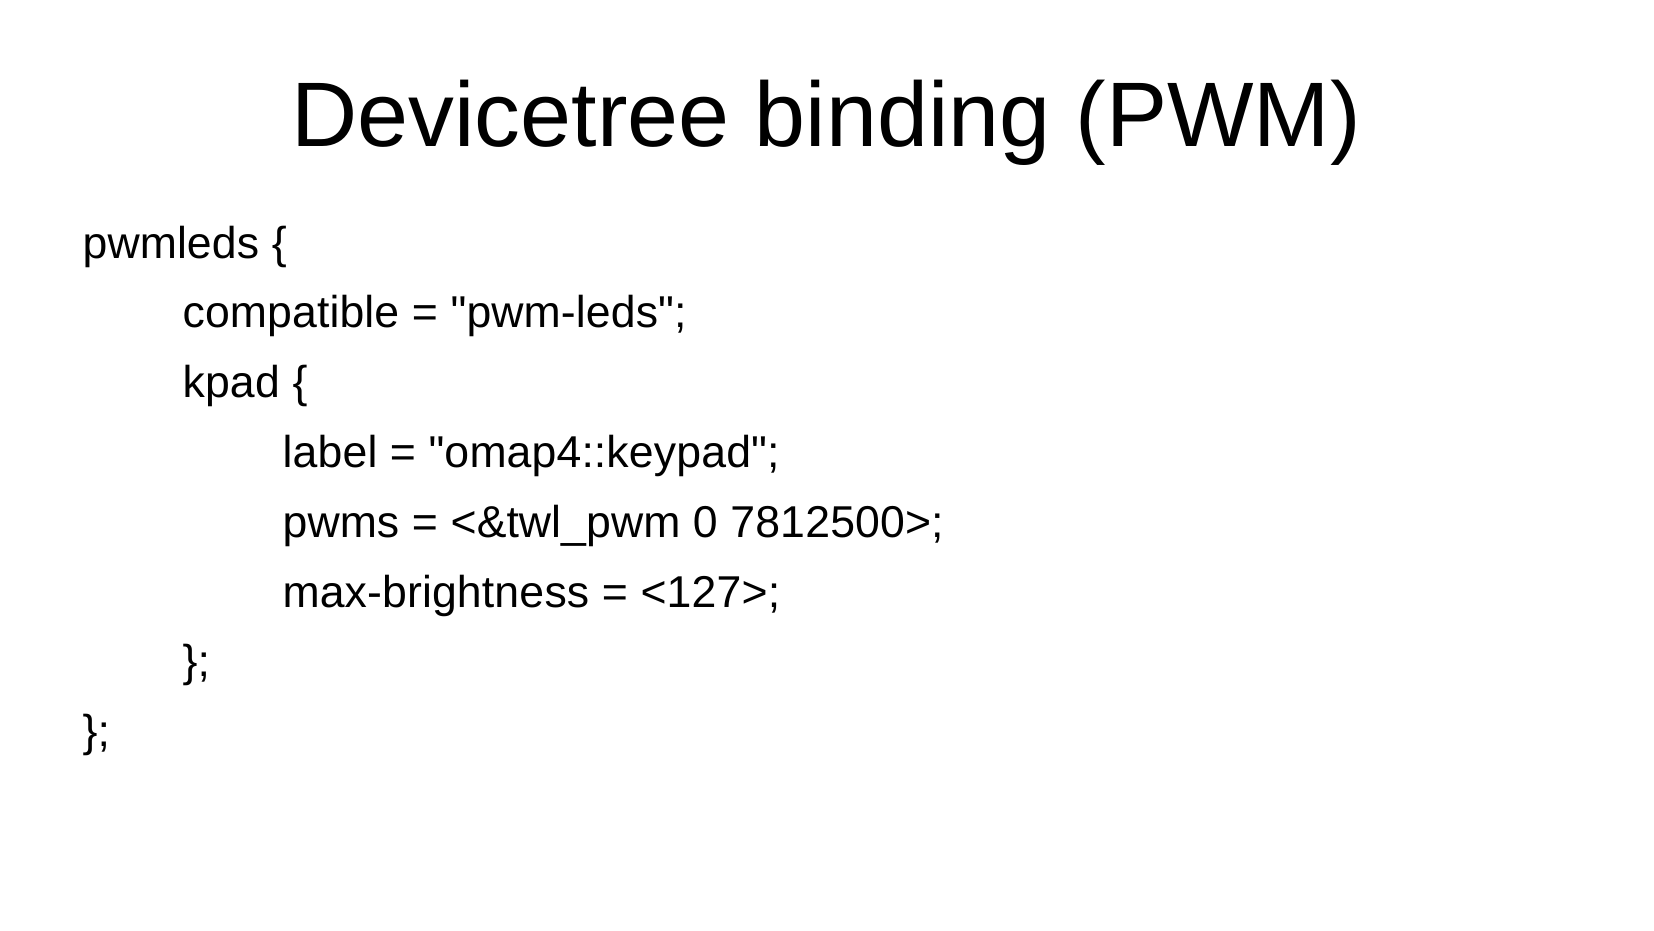

# Devicetree binding (PWM)
pwmleds {
 compatible = "pwm-leds";
 kpad {
 label = "omap4::keypad";
 pwms = <&twl_pwm 0 7812500>;
 max-brightness = <127>;
 };
};